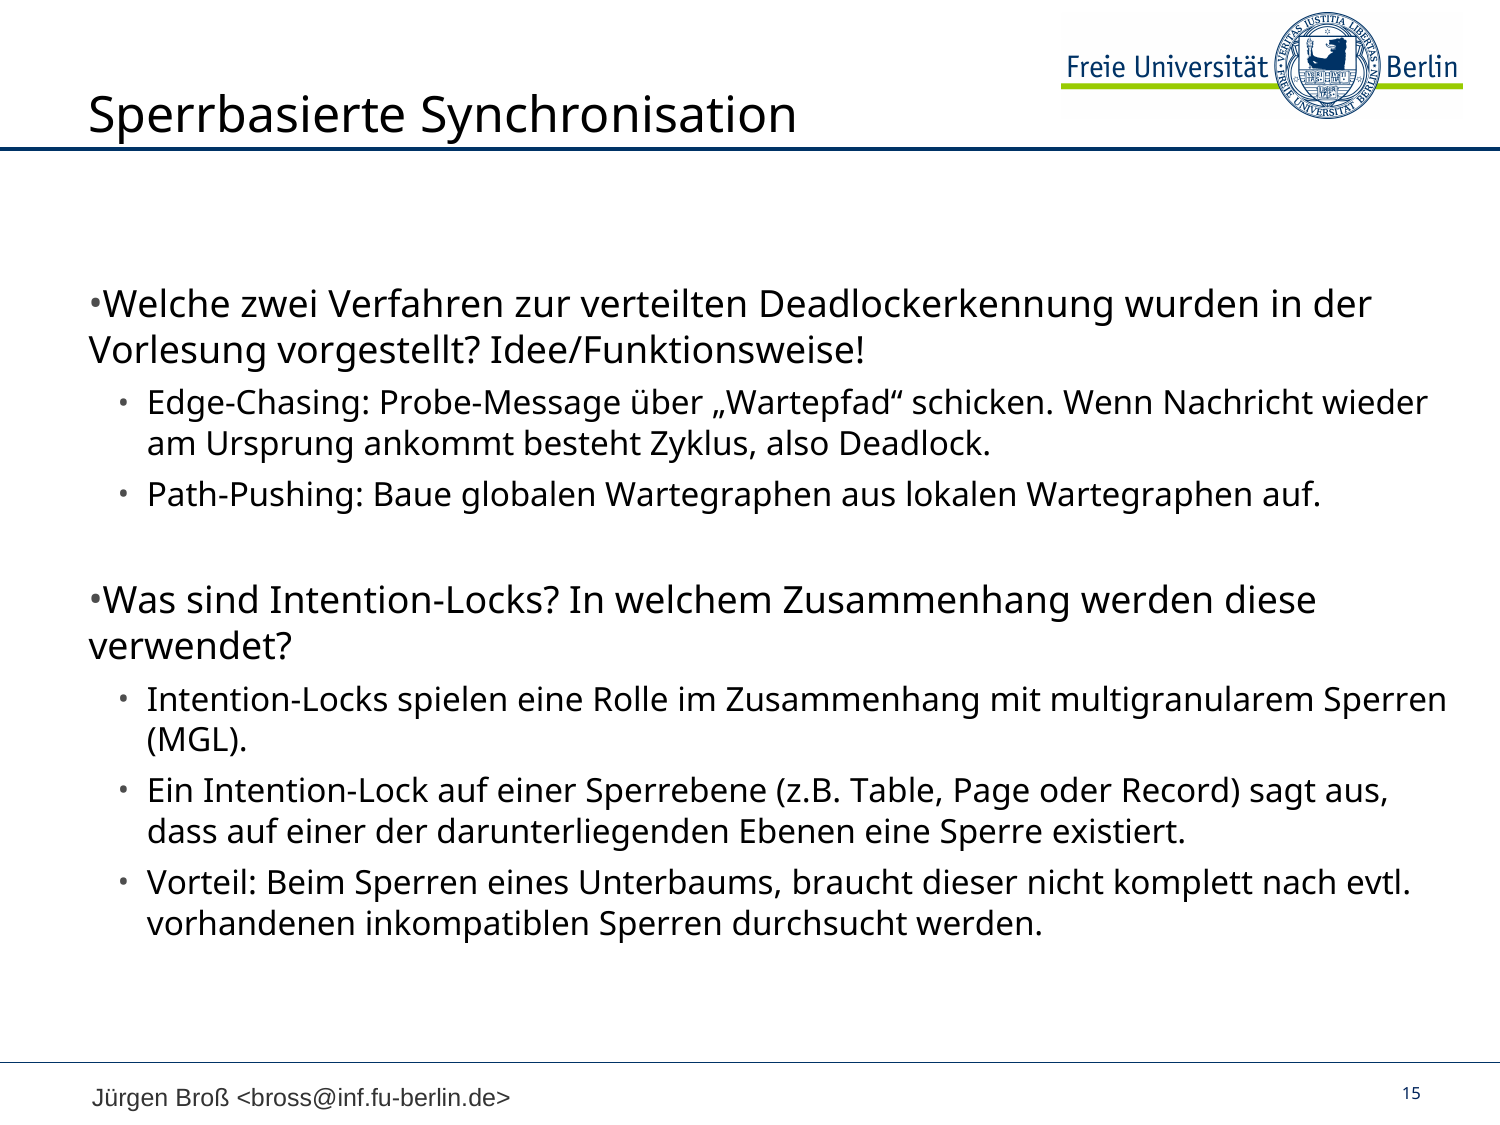

# Sperrbasierte Synchronisation
Welche zwei Verfahren zur verteilten Deadlockerkennung wurden in der Vorlesung vorgestellt? Idee/Funktionsweise!
Edge-Chasing: Probe-Message über „Wartepfad“ schicken. Wenn Nachricht wieder am Ursprung ankommt besteht Zyklus, also Deadlock.
Path-Pushing: Baue globalen Wartegraphen aus lokalen Wartegraphen auf.
Was sind Intention-Locks? In welchem Zusammenhang werden diese verwendet?
Intention-Locks spielen eine Rolle im Zusammenhang mit multigranularem Sperren (MGL).
Ein Intention-Lock auf einer Sperrebene (z.B. Table, Page oder Record) sagt aus, dass auf einer der darunterliegenden Ebenen eine Sperre existiert.
Vorteil: Beim Sperren eines Unterbaums, braucht dieser nicht komplett nach evtl. vorhandenen inkompatiblen Sperren durchsucht werden.